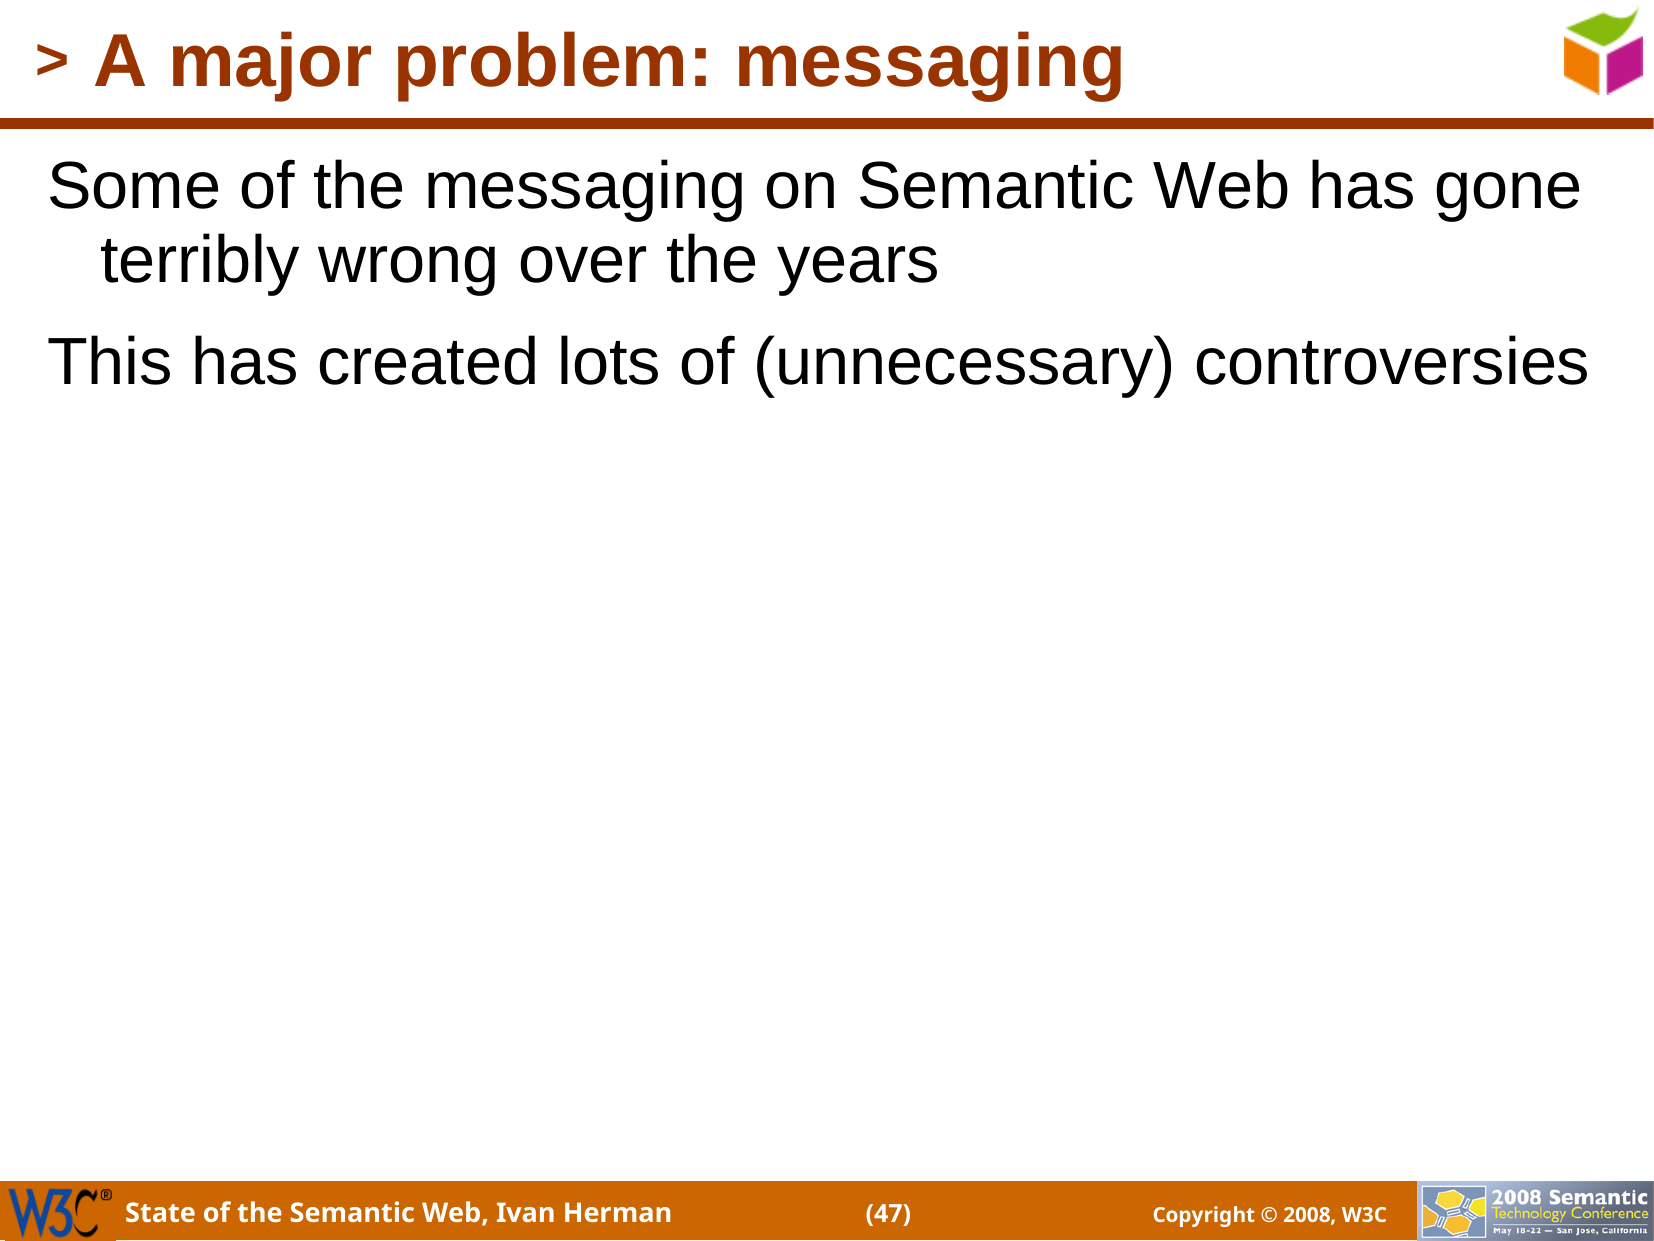

# A major problem: messaging
Some of the messaging on Semantic Web has gone terribly wrong over the years
This has created lots of (unnecessary) controversies